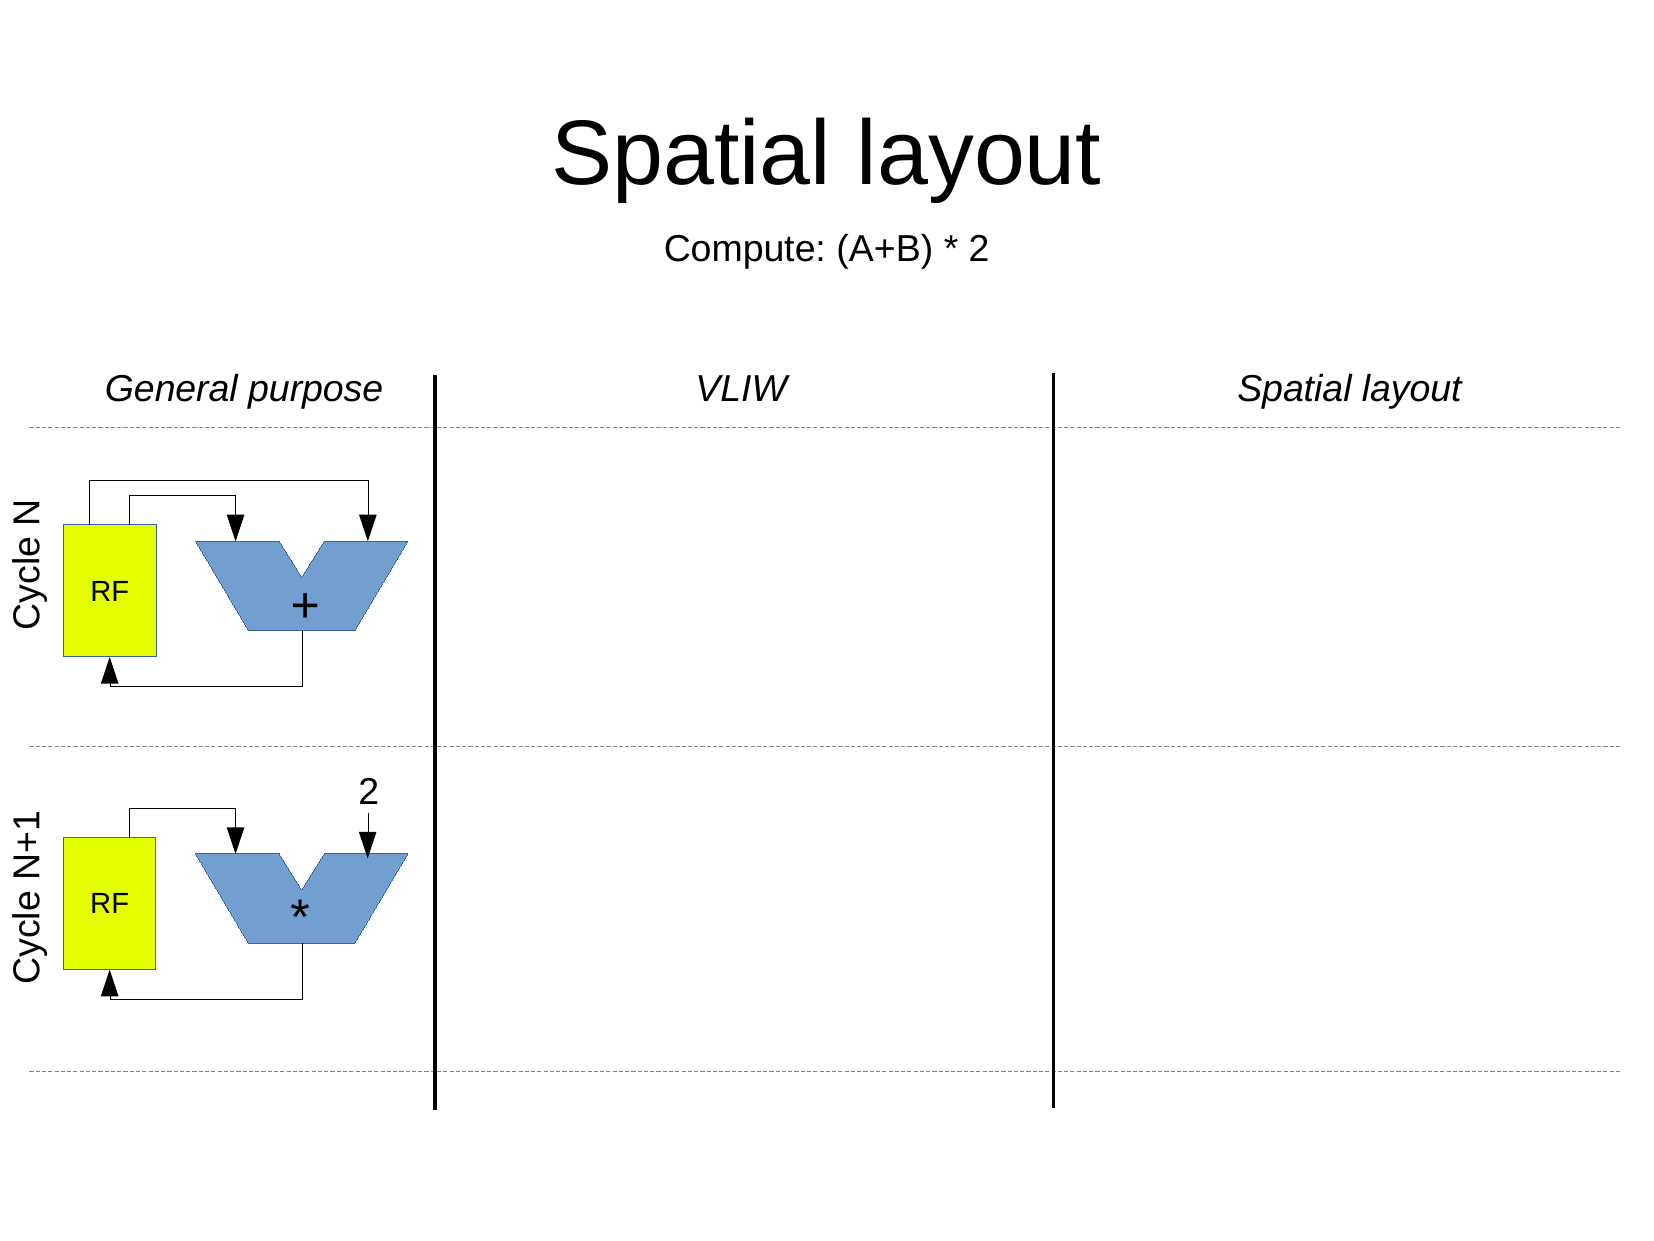

# Spatial layout
Compute: (A+B) * 2
General purpose
VLIW
Spatial layout
RF
Cycle N
+
2
RF
Cycle N+1
*